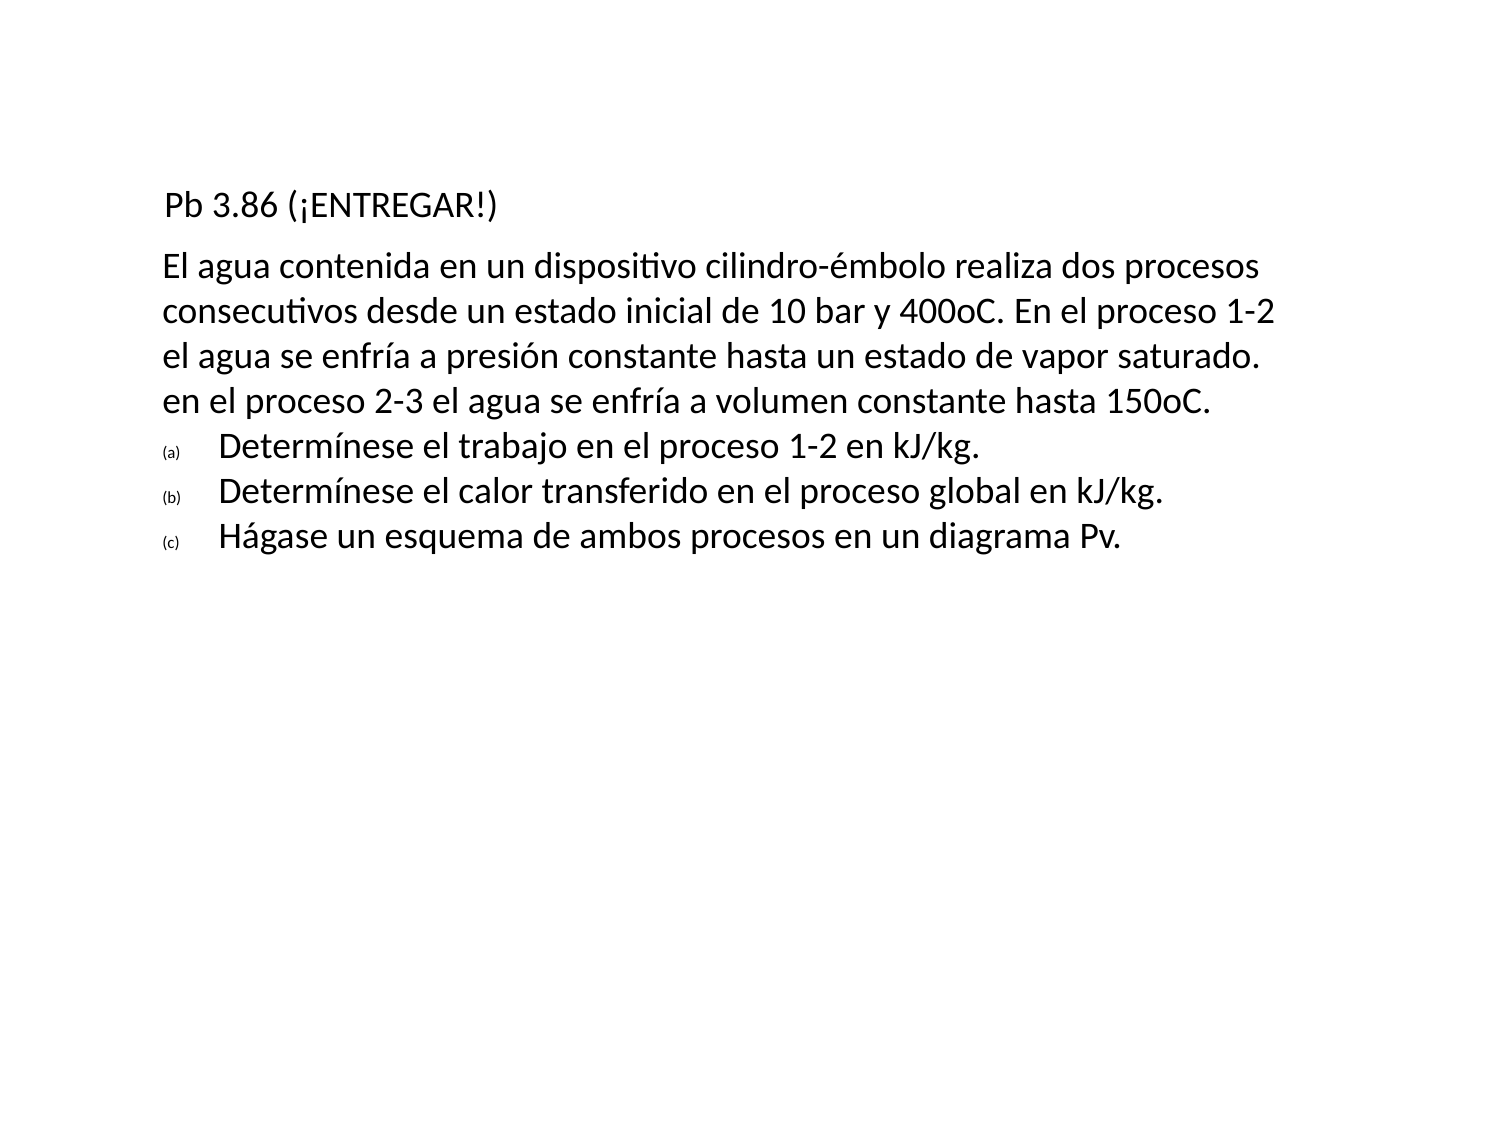

Pb 3.86 (¡ENTREGAR!)
El agua contenida en un dispositivo cilindro-émbolo realiza dos procesos consecutivos desde un estado inicial de 10 bar y 400oC. En el proceso 1-2 el agua se enfría a presión constante hasta un estado de vapor saturado. en el proceso 2-3 el agua se enfría a volumen constante hasta 150oC.
Determínese el trabajo en el proceso 1-2 en kJ/kg.
Determínese el calor transferido en el proceso global en kJ/kg.
Hágase un esquema de ambos procesos en un diagrama Pv.